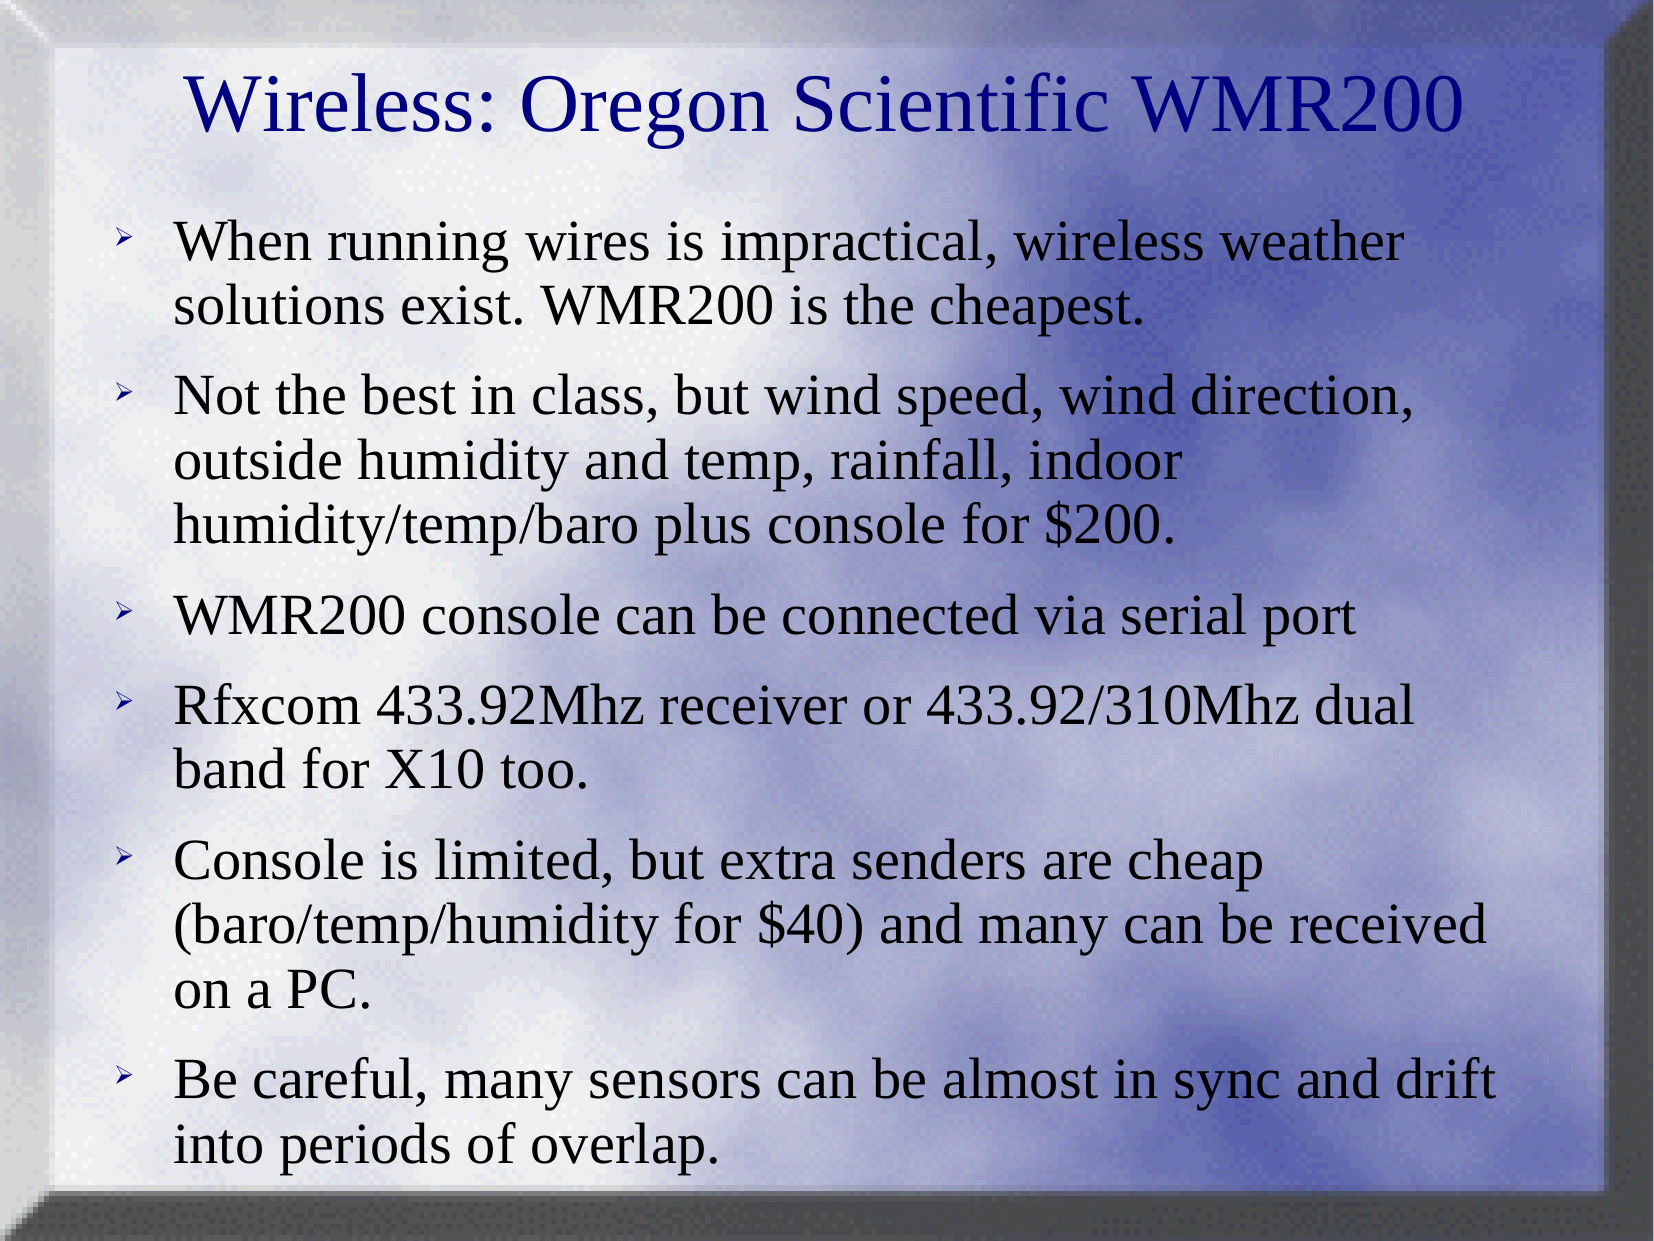

# Wireless: Oregon Scientific WMR200
When running wires is impractical, wireless weather solutions exist. WMR200 is the cheapest.
Not the best in class, but wind speed, wind direction, outside humidity and temp, rainfall, indoor humidity/temp/baro plus console for $200.
WMR200 console can be connected via serial port
Rfxcom 433.92Mhz receiver or 433.92/310Mhz dual band for X10 too.
Console is limited, but extra senders are cheap (baro/temp/humidity for $40) and many can be received on a PC.
Be careful, many sensors can be almost in sync and drift into periods of overlap.